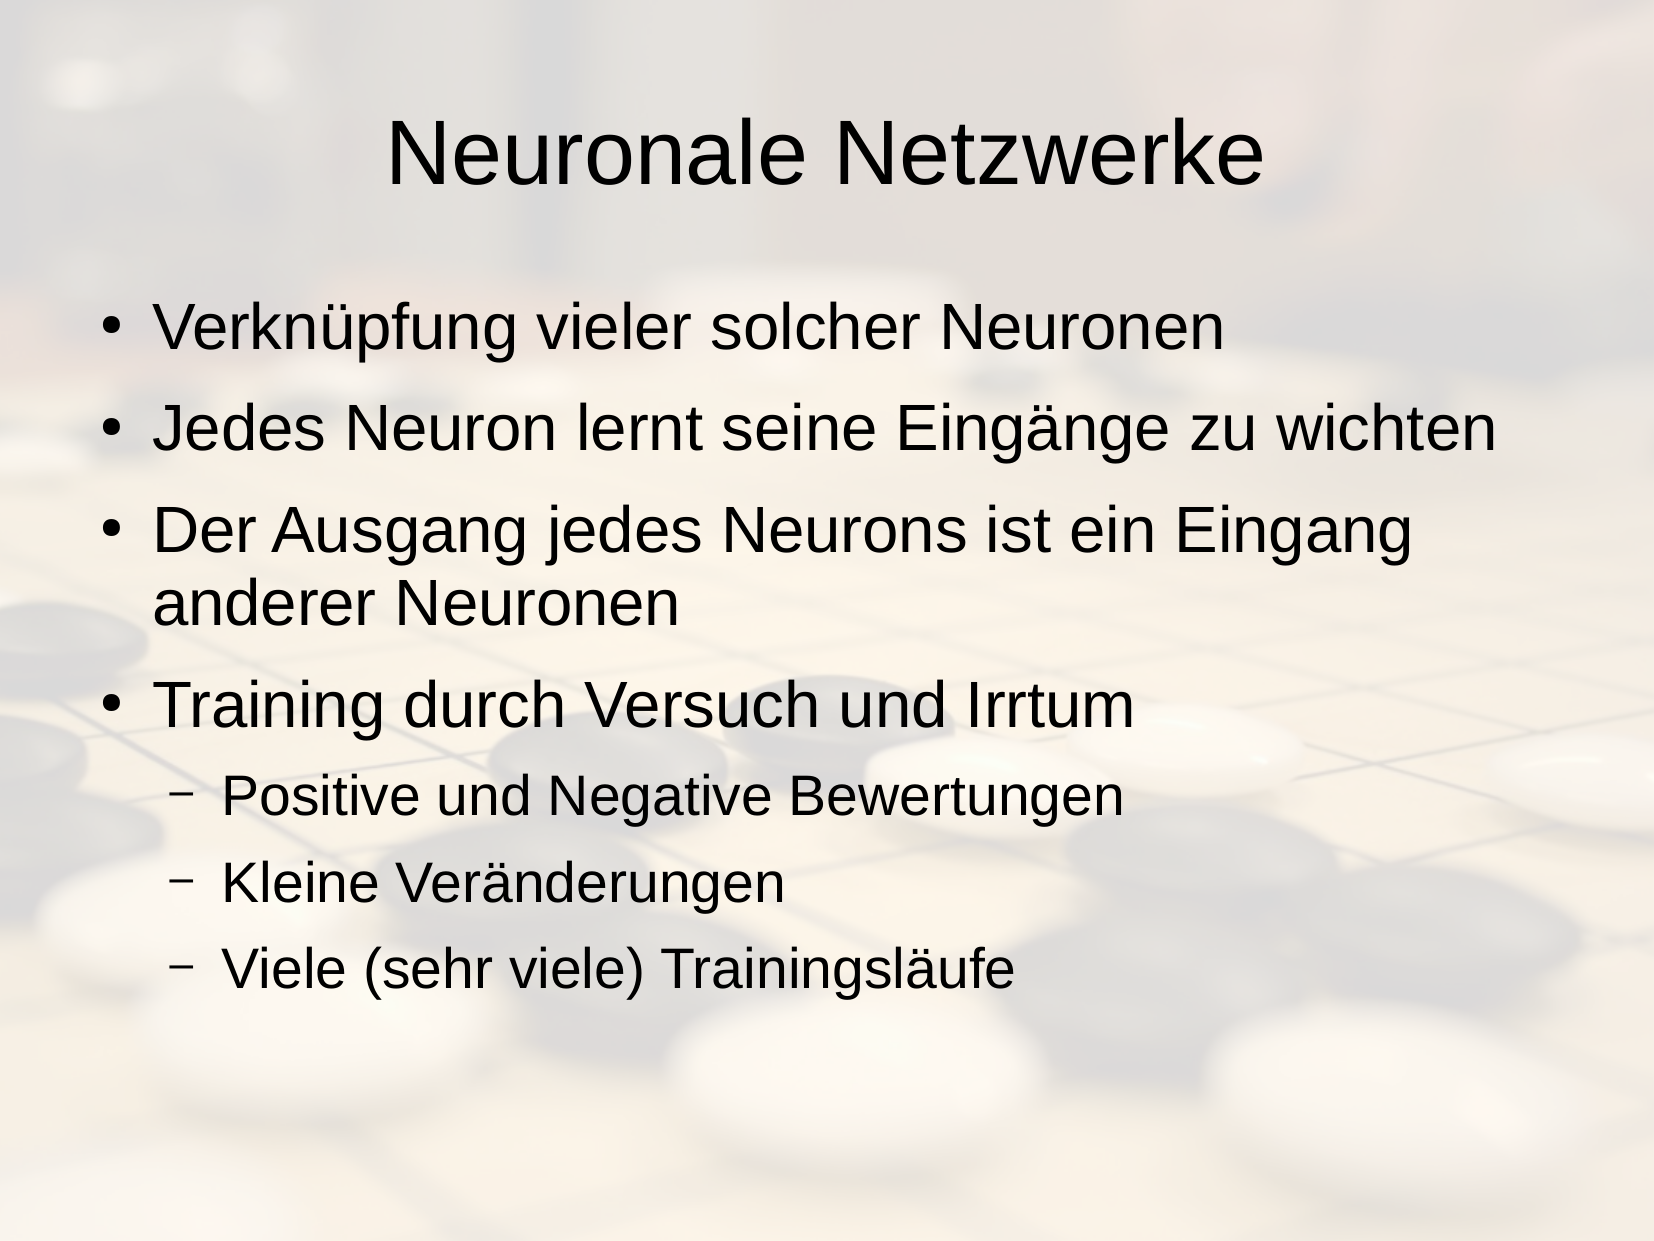

# Neuronale Netzwerke
Verknüpfung vieler solcher Neuronen
Jedes Neuron lernt seine Eingänge zu wichten
Der Ausgang jedes Neurons ist ein Eingang anderer Neuronen
Training durch Versuch und Irrtum
Positive und Negative Bewertungen
Kleine Veränderungen
Viele (sehr viele) Trainingsläufe